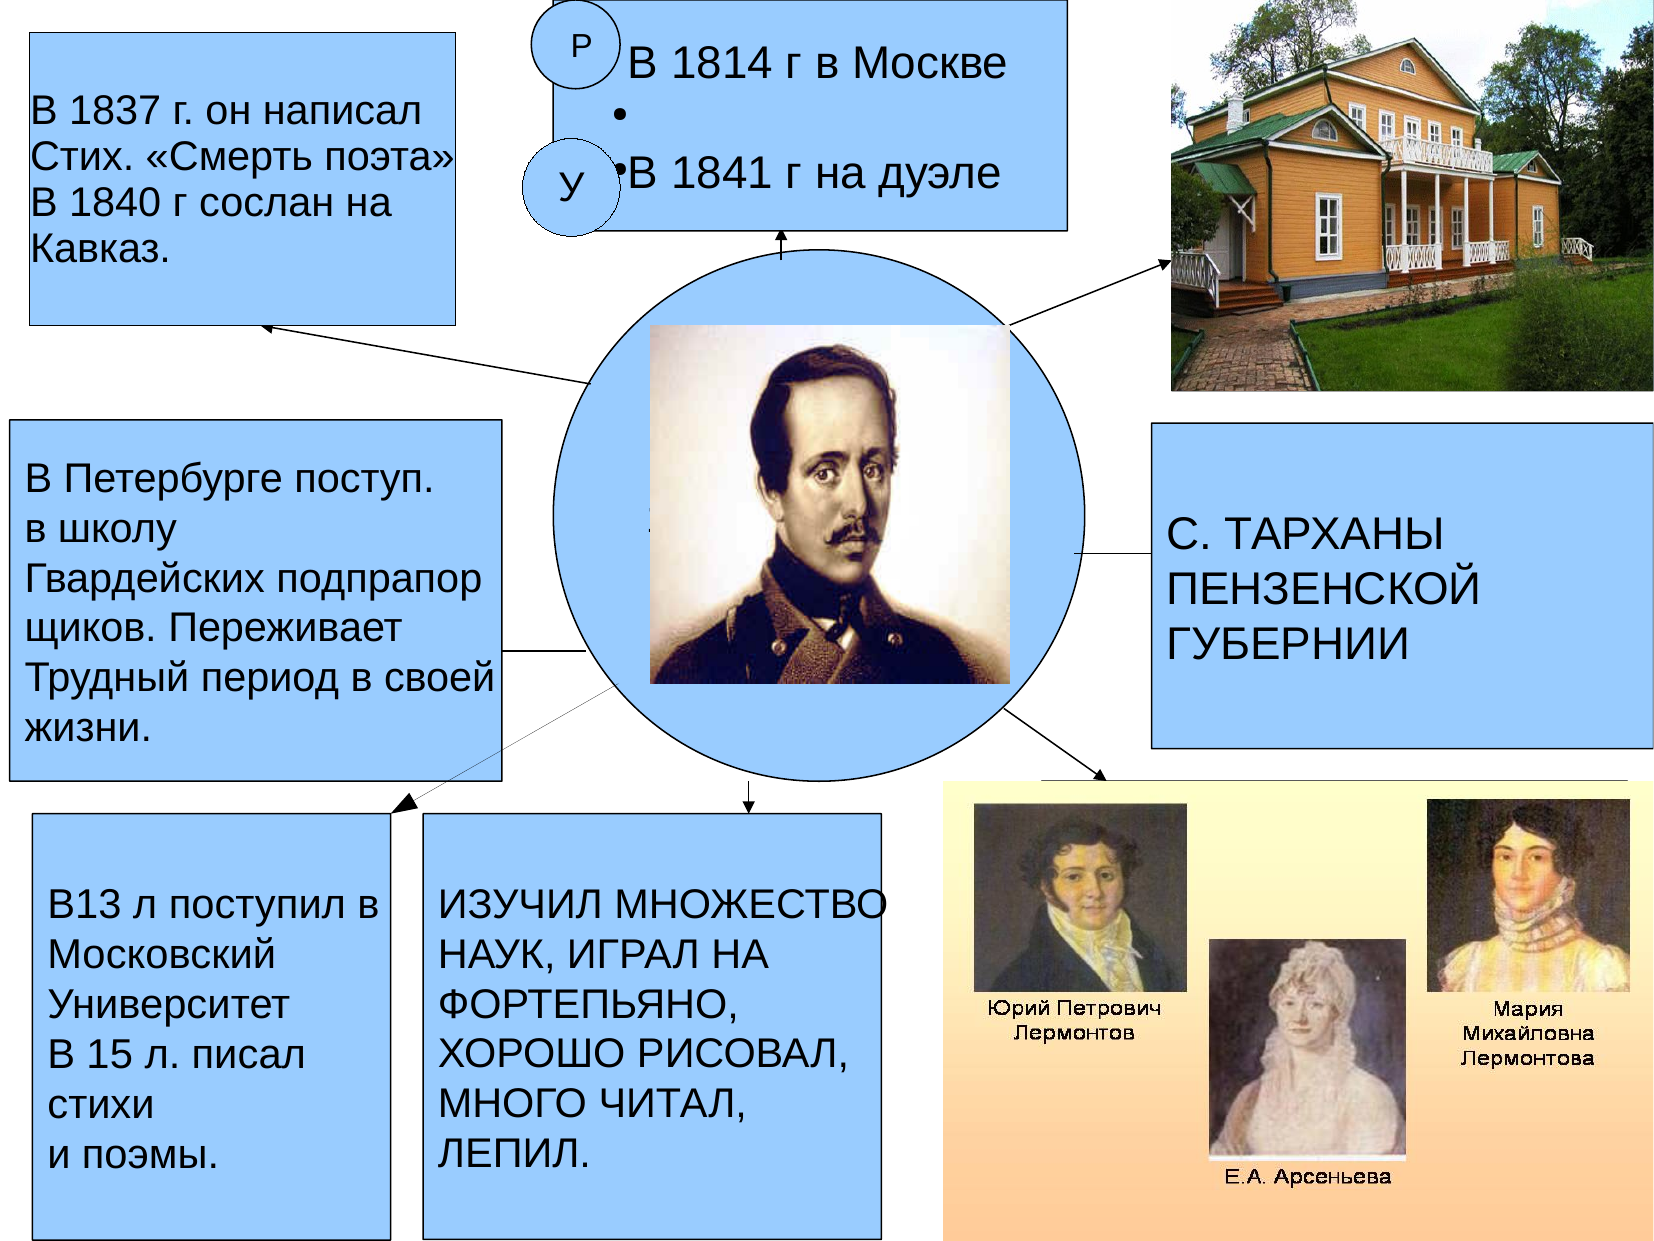

Р
В 1814 г в Москве
В 1841 г на дуэле
В 1837 г. он написал
Стих. «Смерть поэта»
В 1840 г сослан на
Кавказ.
У
1814
В Петербурге поступ.
в школу
Гвардейских подпрапор
щиков. Переживает
Трудный период в своей
жизни.
С. ТАРХАНЫ
ПЕНЗЕНСКОЙ
ГУБЕРНИИ
В13 л поступил в
Московский
Университет
В 15 л. писал
стихи
и поэмы.
ИЗУЧИЛ МНОЖЕСТВО
НАУК, ИГРАЛ НА
ФОРТЕПЬЯНО,
ХОРОШО РИСОВАЛ,
МНОГО ЧИТАЛ,
ЛЕПИЛ.